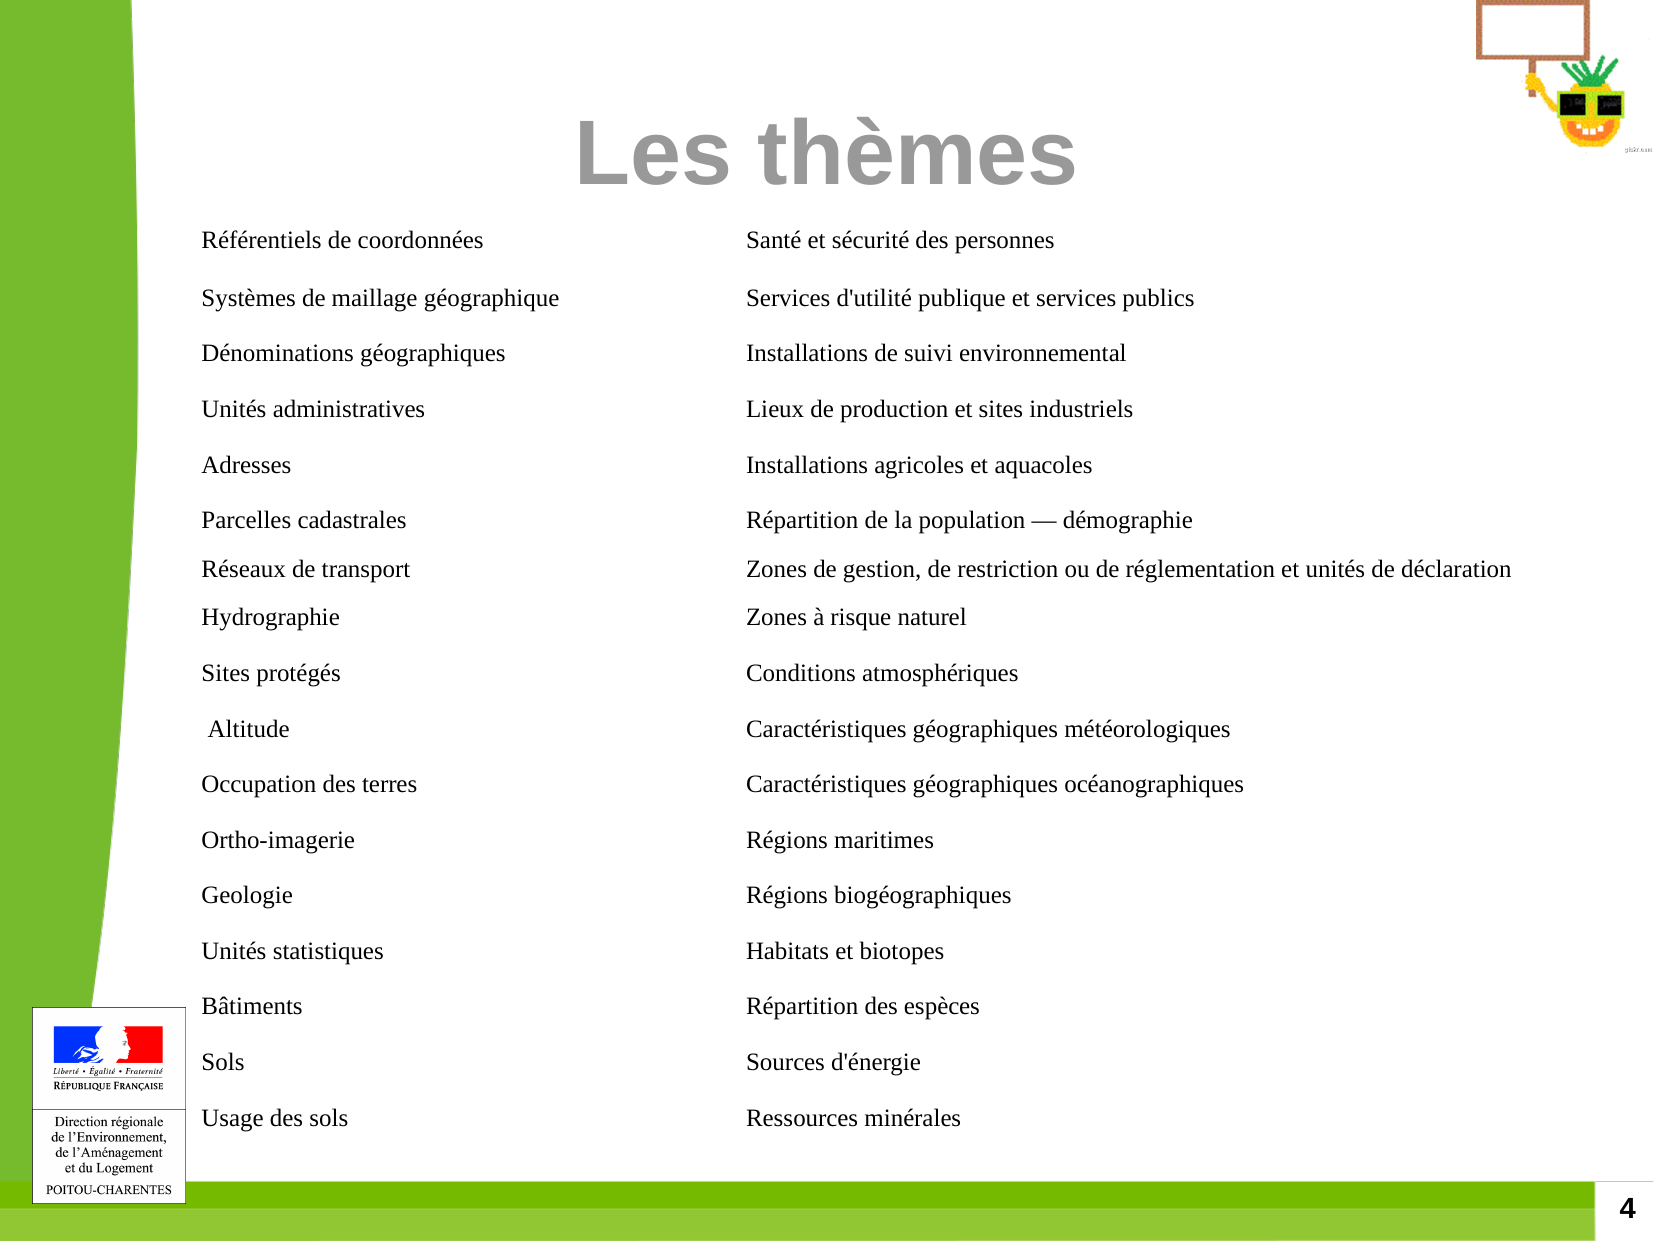

# Les thèmes
| Référentiels de coordonnées | | Santé et sécurité des personnes |
| --- | --- | --- |
| Systèmes de maillage géographique | | Services d'utilité publique et services publics |
| Dénominations géographiques | | Installations de suivi environnemental |
| Unités administratives | | Lieux de production et sites industriels |
| Adresses | | Installations agricoles et aquacoles |
| Parcelles cadastrales | | Répartition de la population — démographie |
| Réseaux de transport | | Zones de gestion, de restriction ou de réglementation et unités de déclaration |
| Hydrographie | | Zones à risque naturel |
| Sites protégés | | Conditions atmosphériques |
| Altitude | | Caractéristiques géographiques météorologiques |
| Occupation des terres | | Caractéristiques géographiques océanographiques |
| Ortho-imagerie | | Régions maritimes |
| Geologie | | Régions biogéographiques |
| Unités statistiques | | Habitats et biotopes |
| Bâtiments | | Répartition des espèces |
| Sols | | Sources d'énergie |
| Usage des sols | | Ressources minérales |